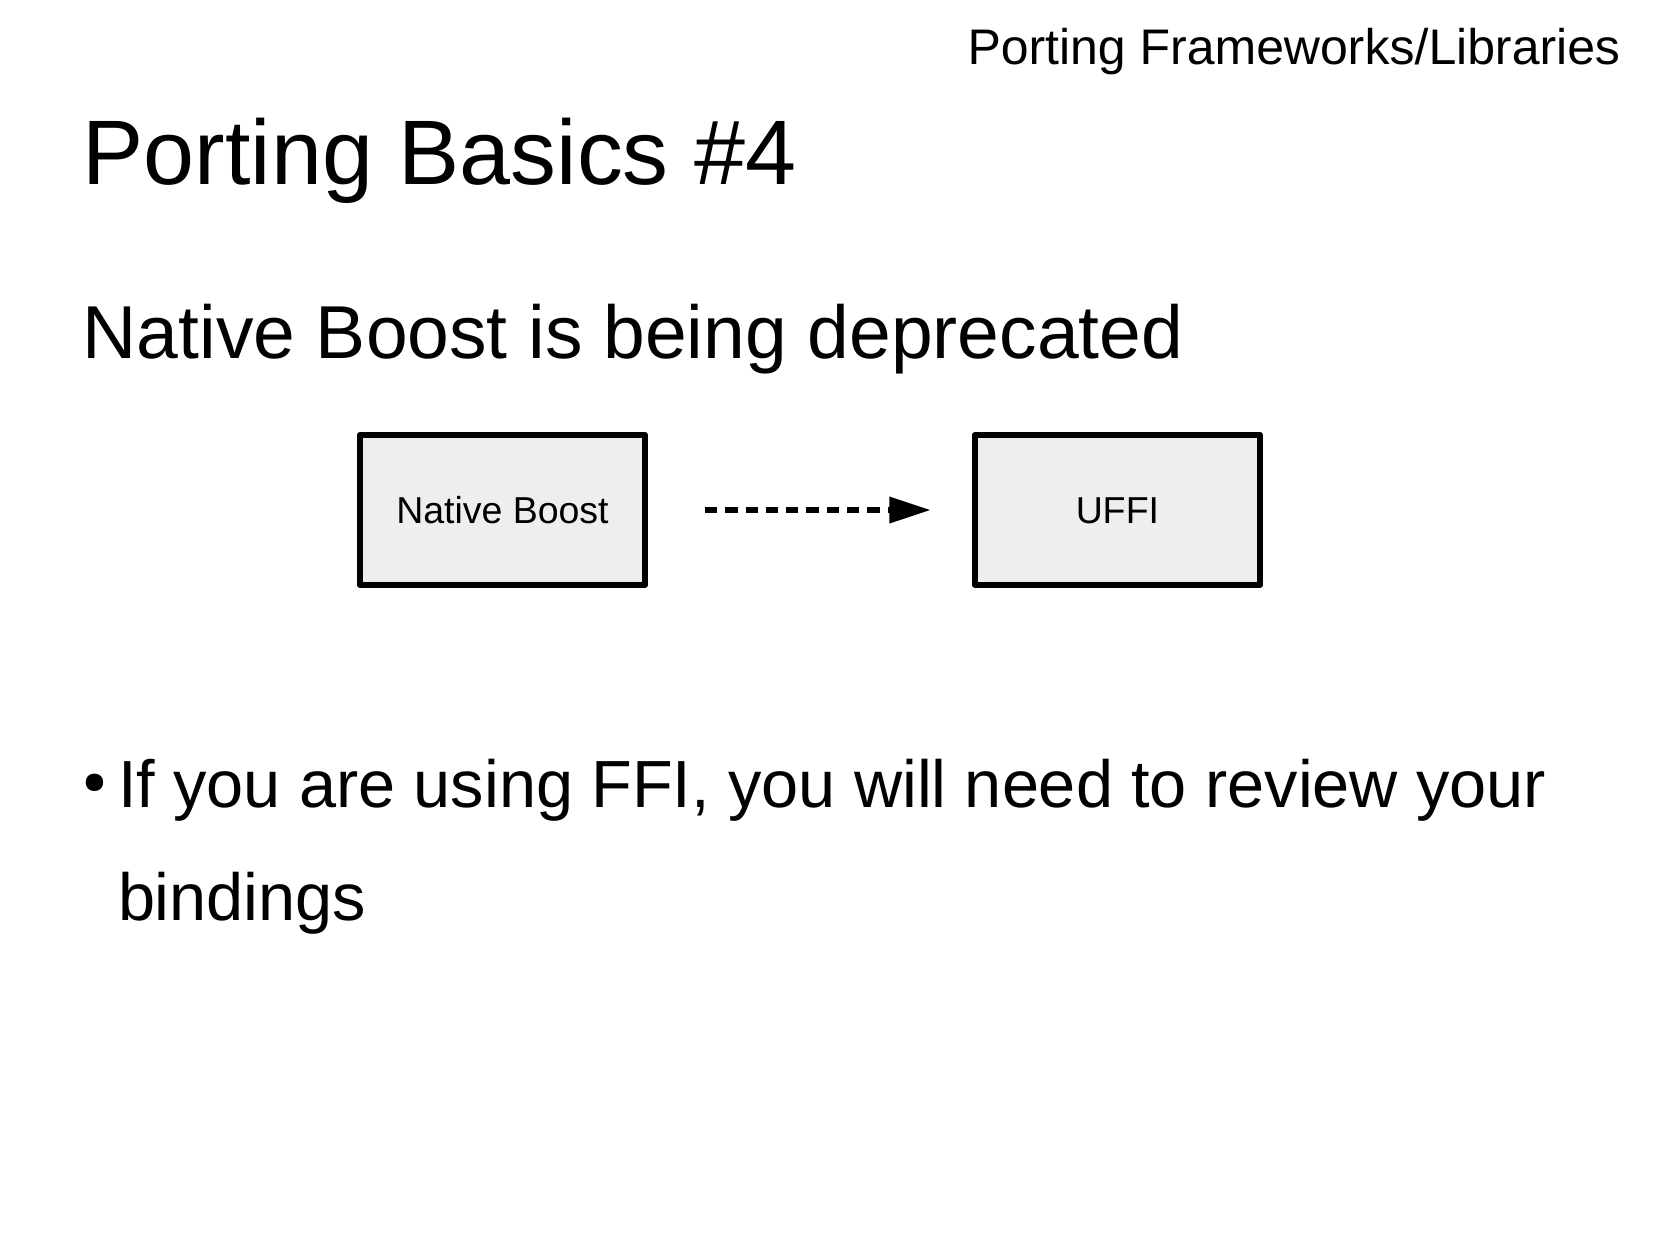

Porting Frameworks/Libraries
# Porting Basics #4
Native Boost is being deprecated
If you are using FFI, you will need to review your bindings
Native Boost
UFFI